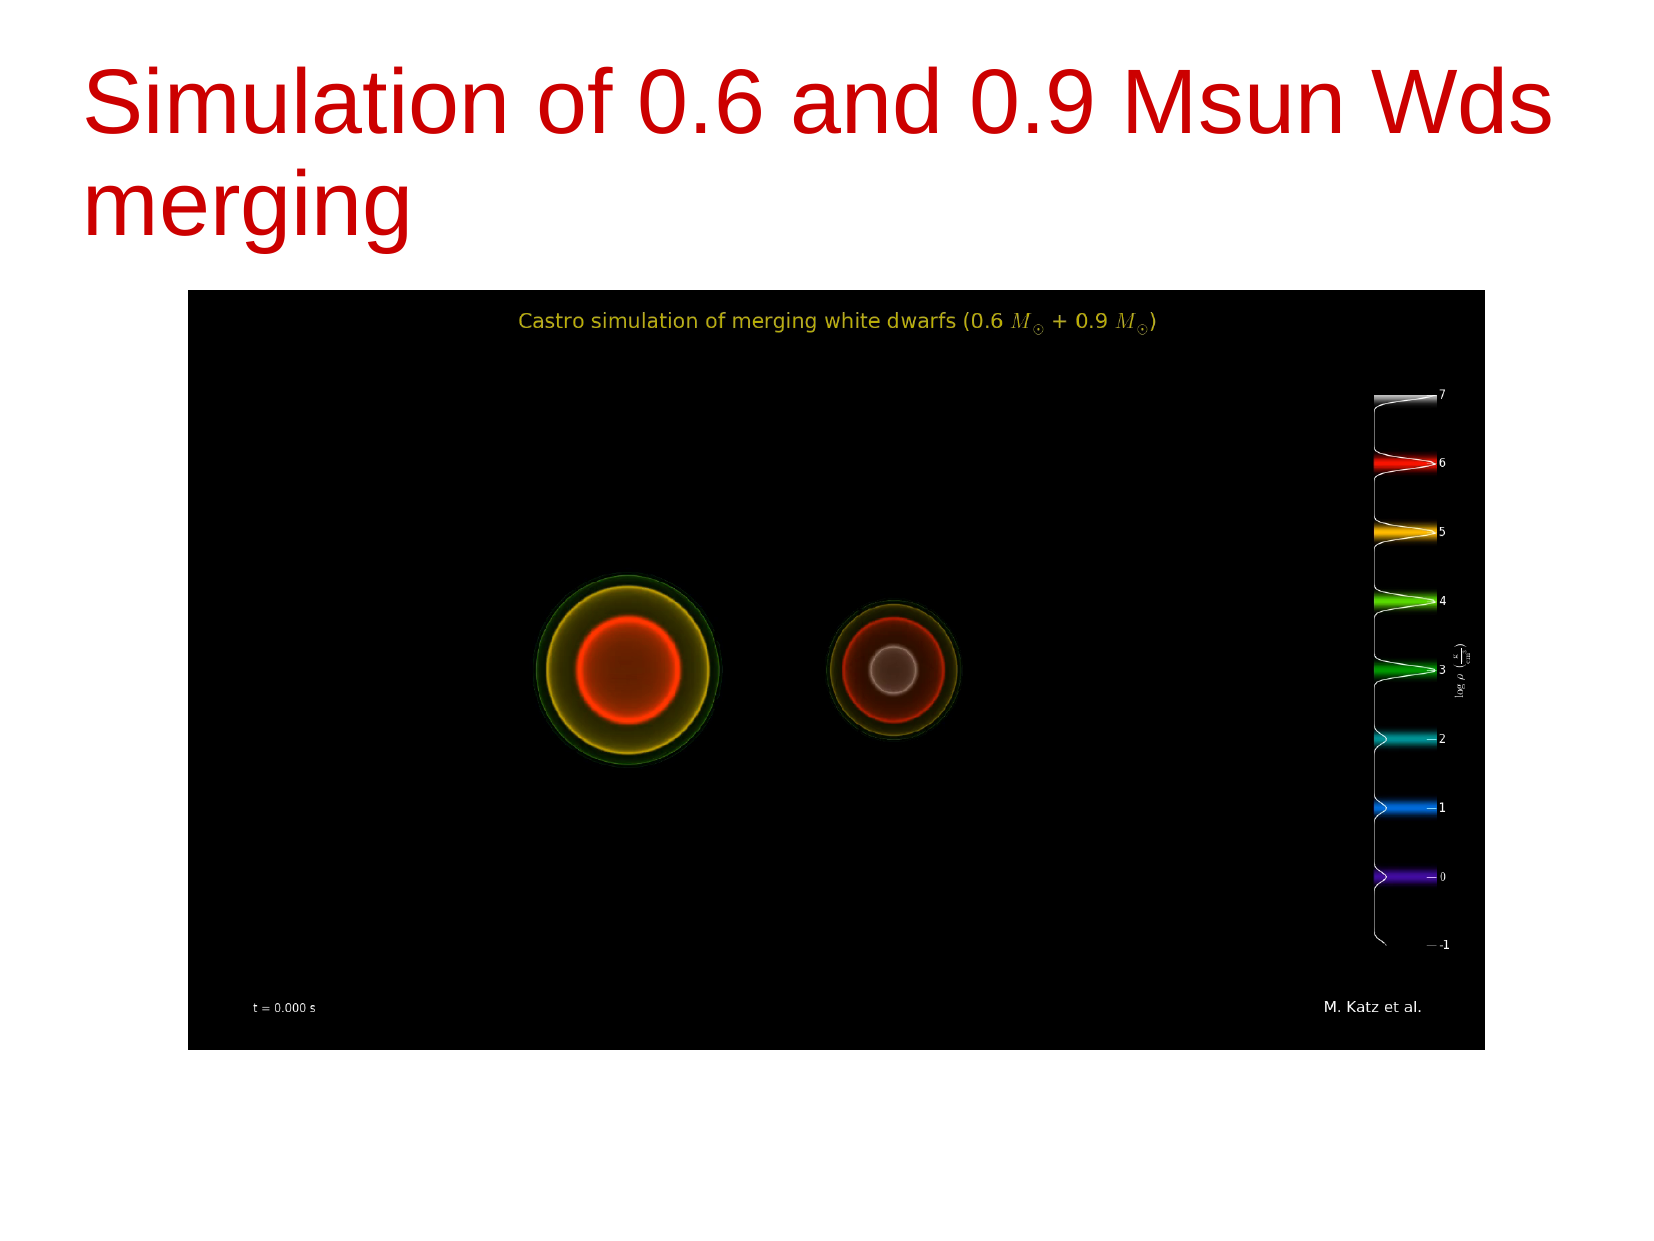

# Simulation of 0.6 and 0.9 Msun Wds merging